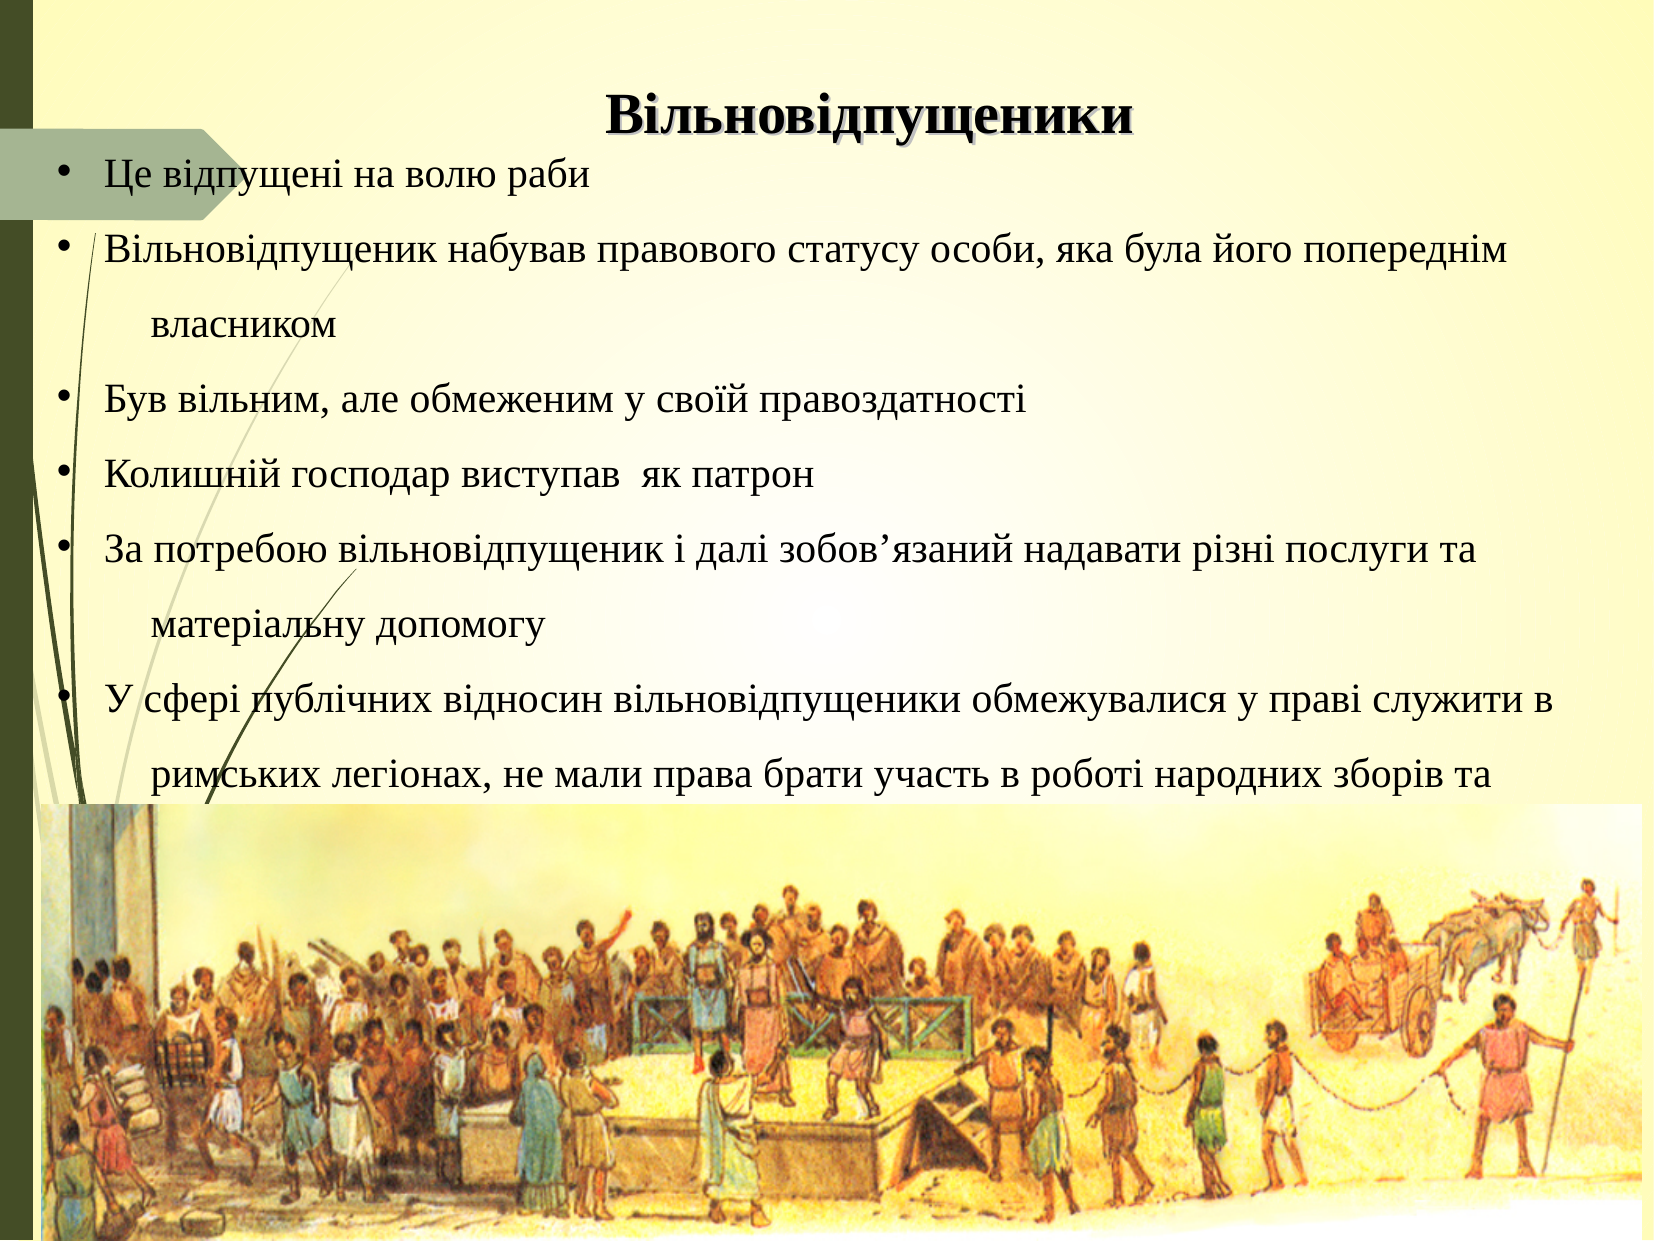

Вільновідпущеники
Це відпущені на волю раби
Вільновідпущеник набував правового статусу особи, яка була його попереднім власником
Був вільним, але обмеженим у своїй правоздатності
Колишній господар виступав як патрон
За потребою вільновідпущеник і далі зобов’язаний надавати різні послуги та матеріальну допомогу
У сфері публічних відносин вільновідпущеники обмежувалися у праві служити в римських легіонах, не мали права брати участь в роботі народних зборів та голосувати.